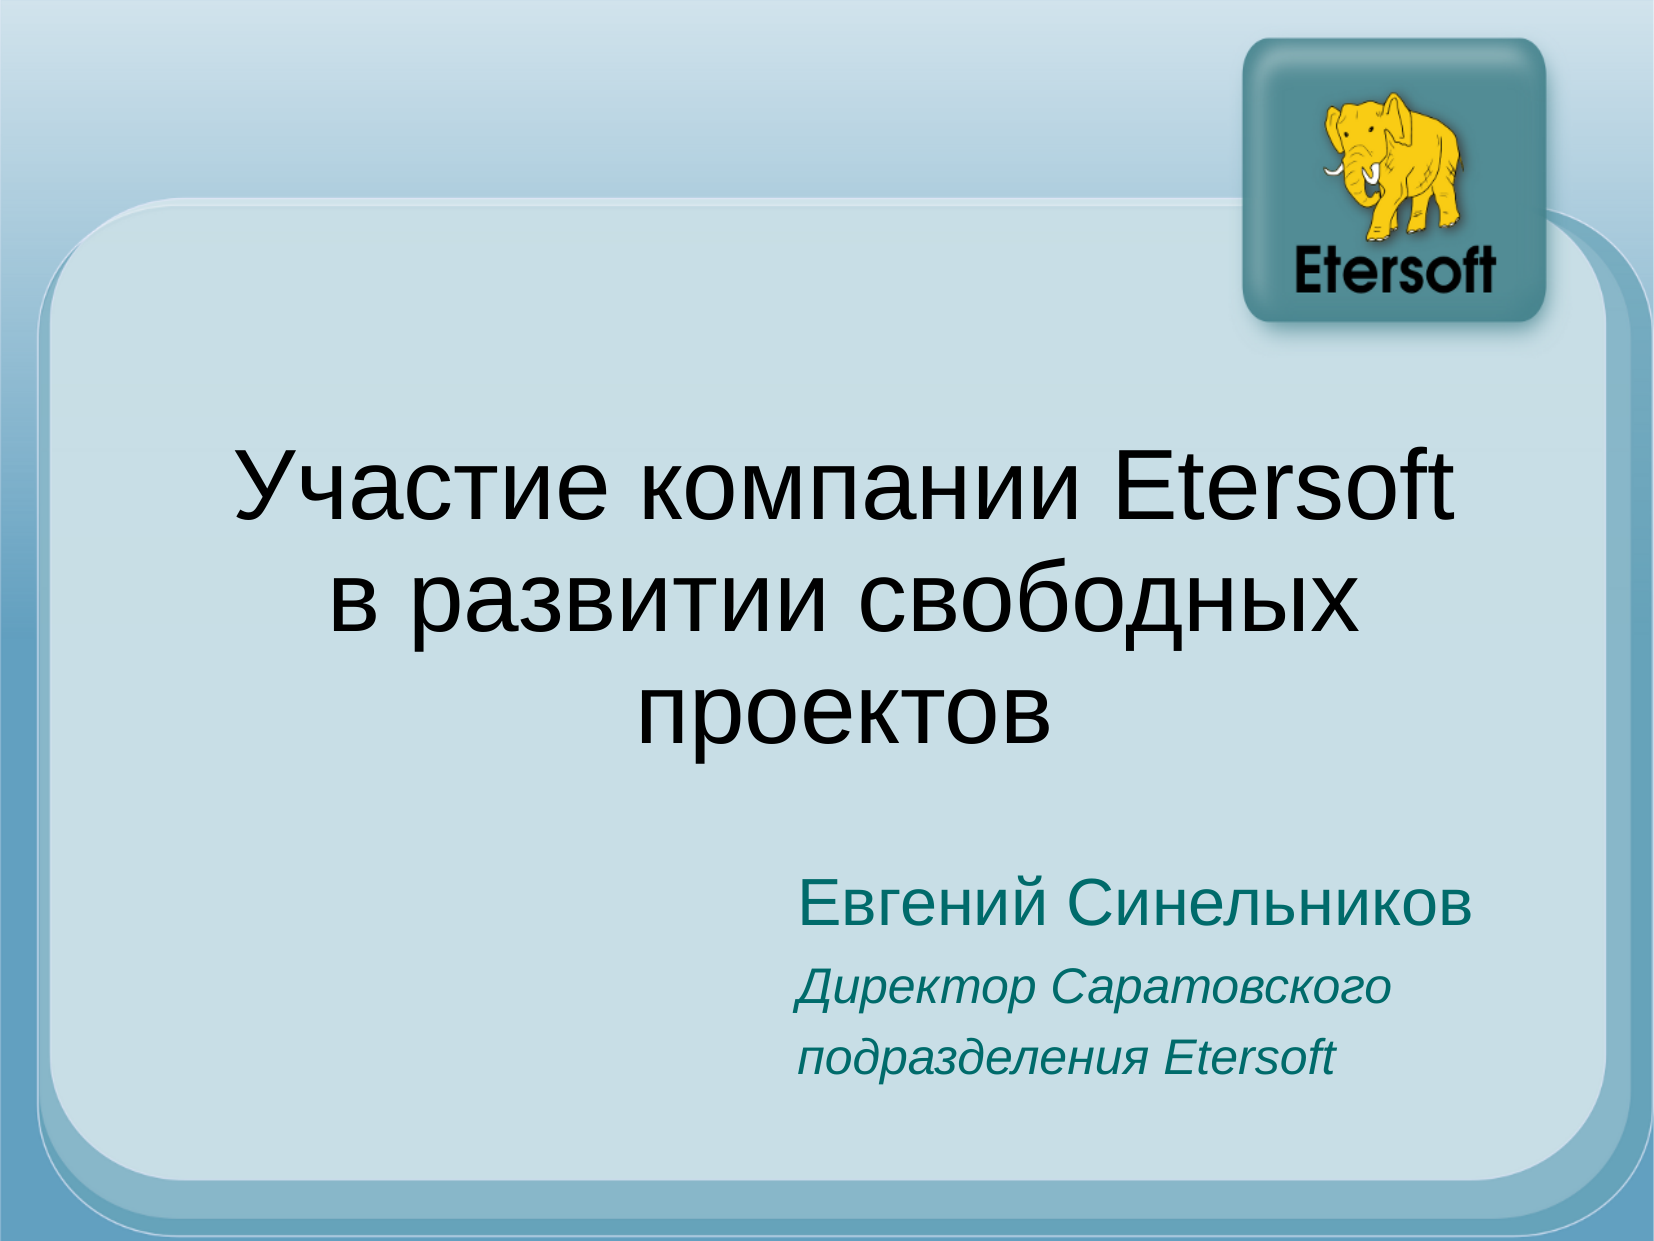

# Участие компании Etersoft в развитии свободных проектов
Евгений Синельников
Директор Саратовского подразделения Etersoft